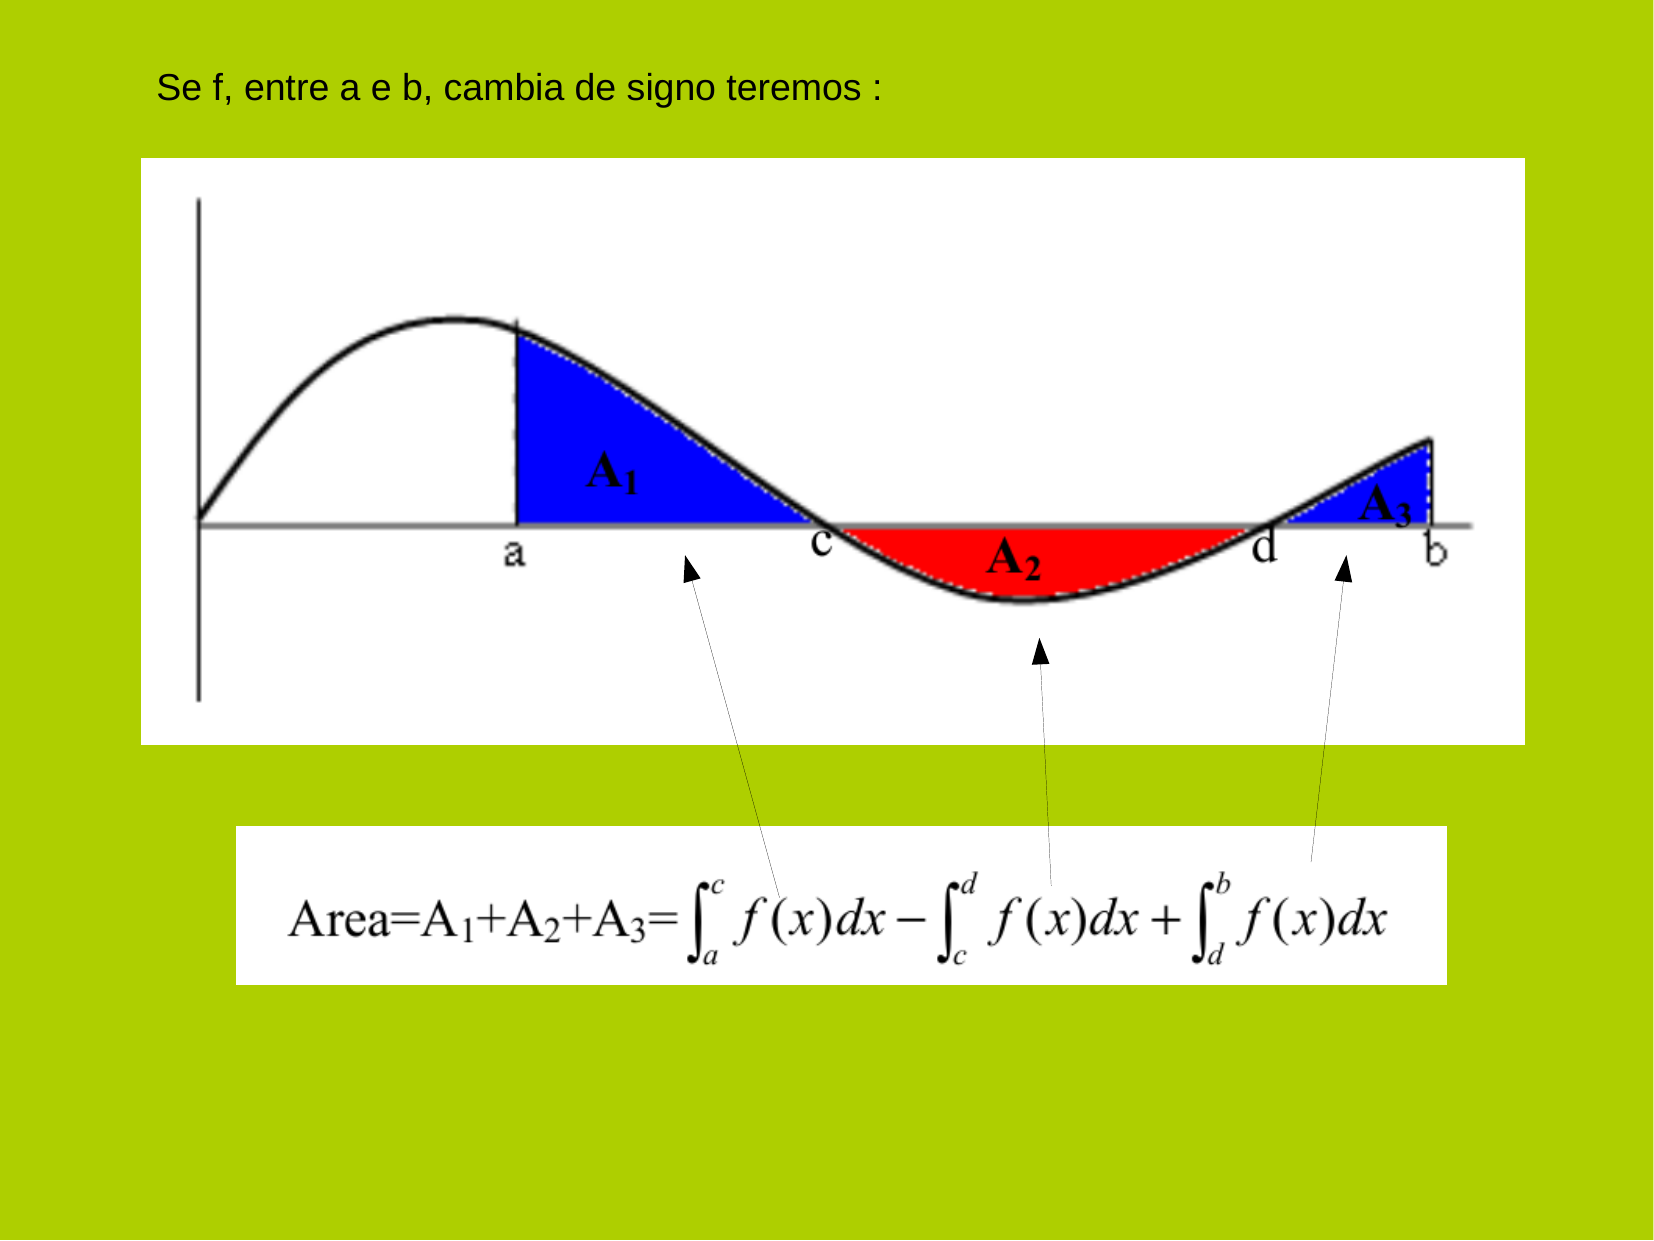

Se f, entre a e b, cambia de signo teremos :